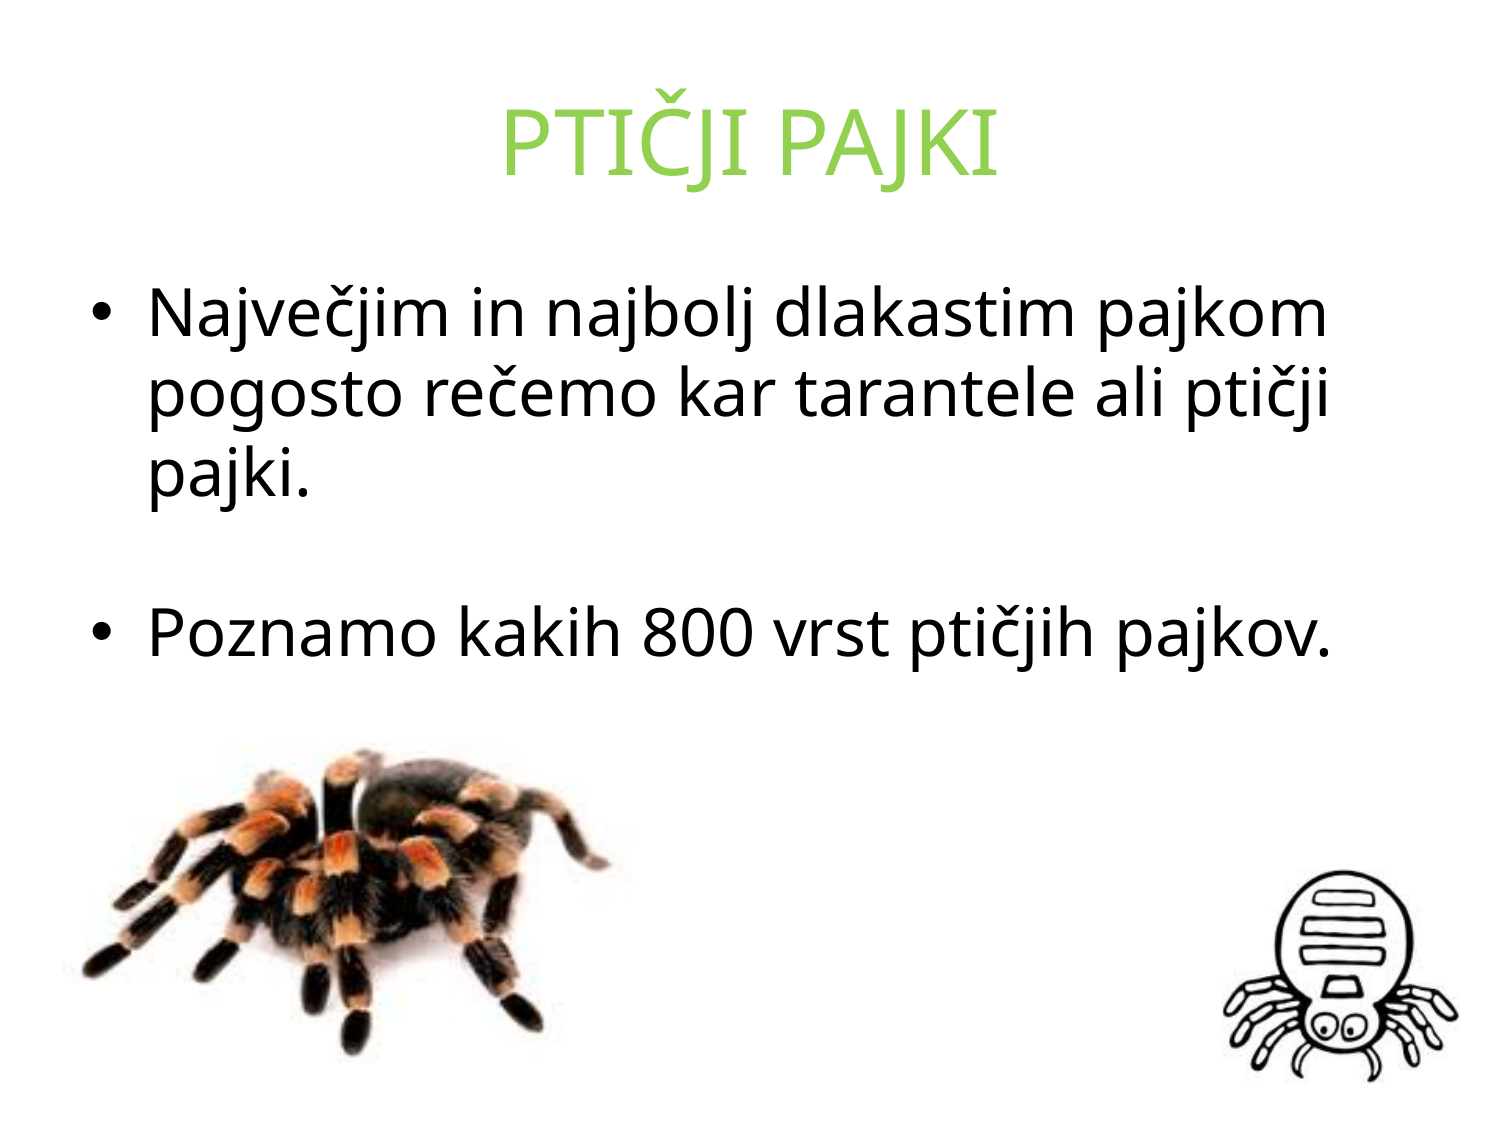

# PTIČJI PAJKI
Največjim in najbolj dlakastim pajkom pogosto rečemo kar tarantele ali ptičji pajki.
Poznamo kakih 800 vrst ptičjih pajkov.